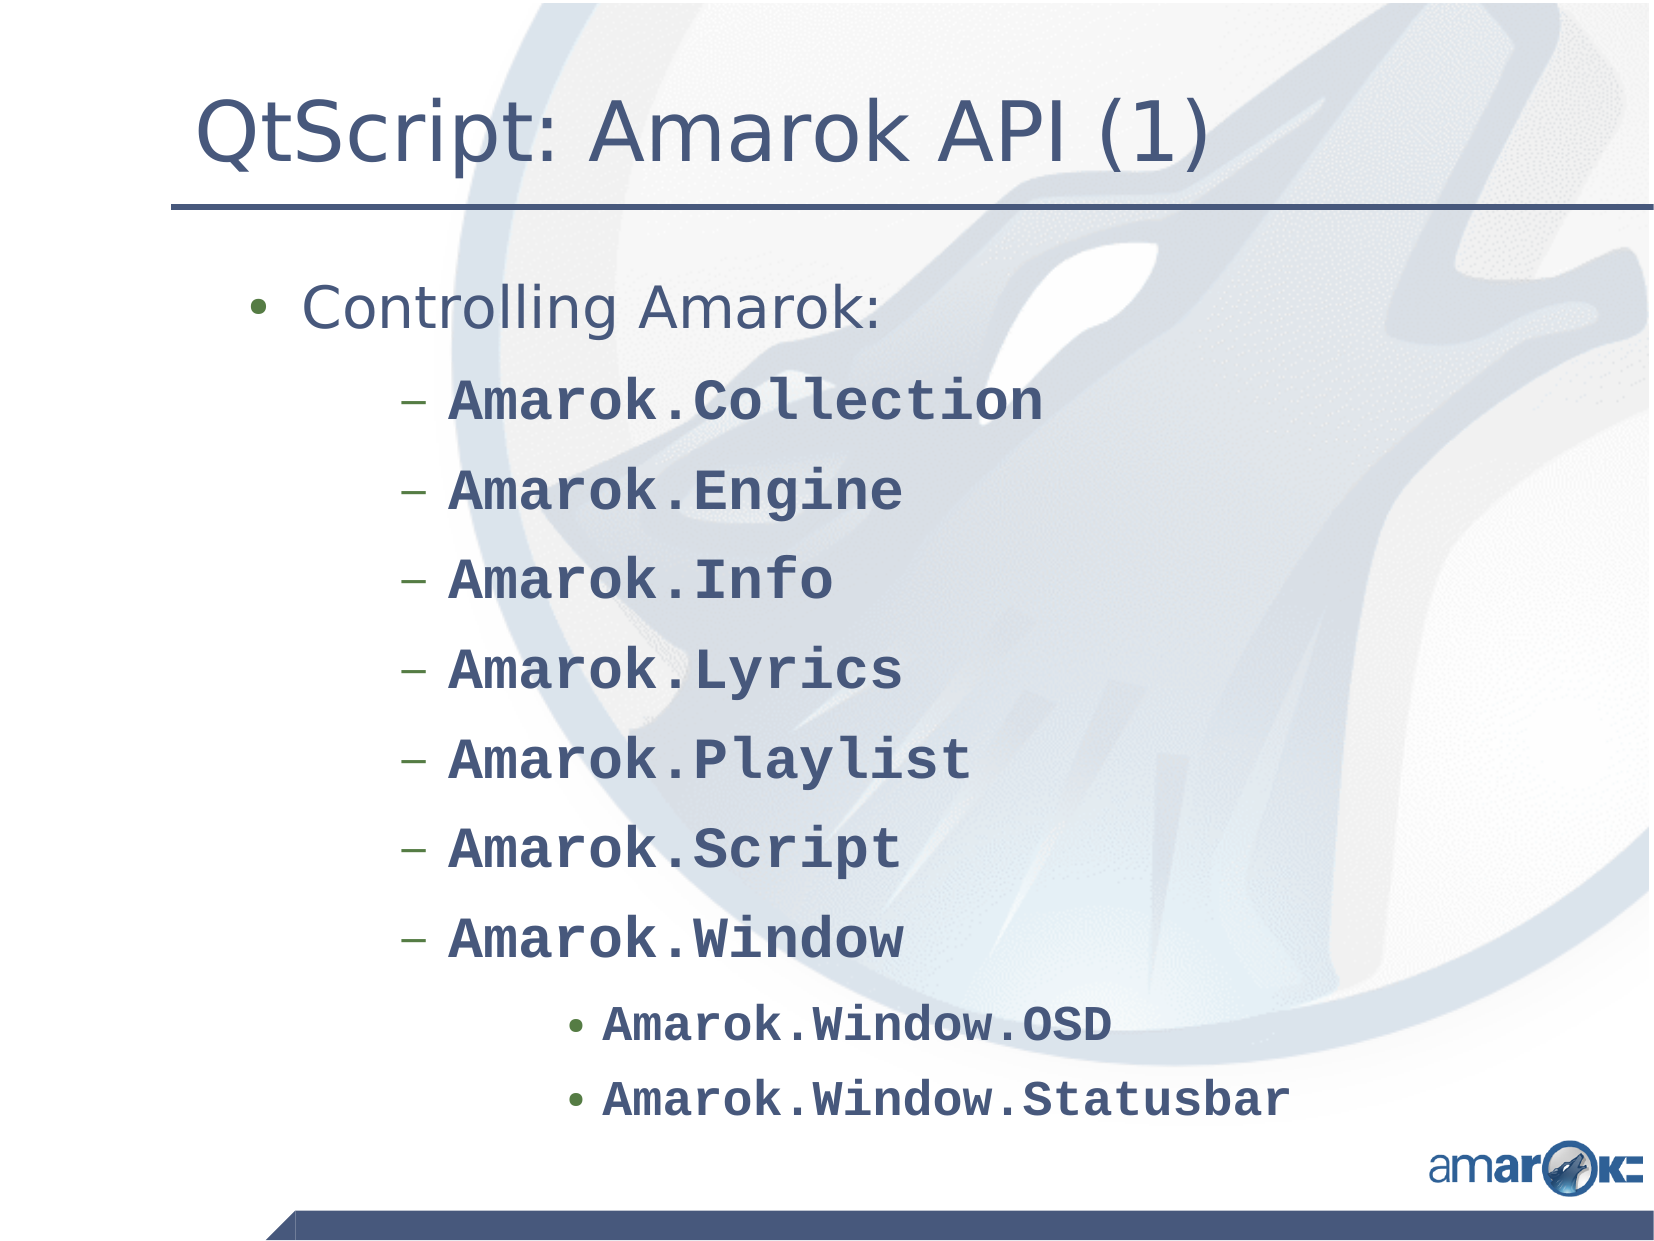

# QtScript: Amarok API (1)
Controlling Amarok:
Amarok.Collection
Amarok.Engine
Amarok.Info
Amarok.Lyrics
Amarok.Playlist
Amarok.Script
Amarok.Window
Amarok.Window.OSD
Amarok.Window.Statusbar